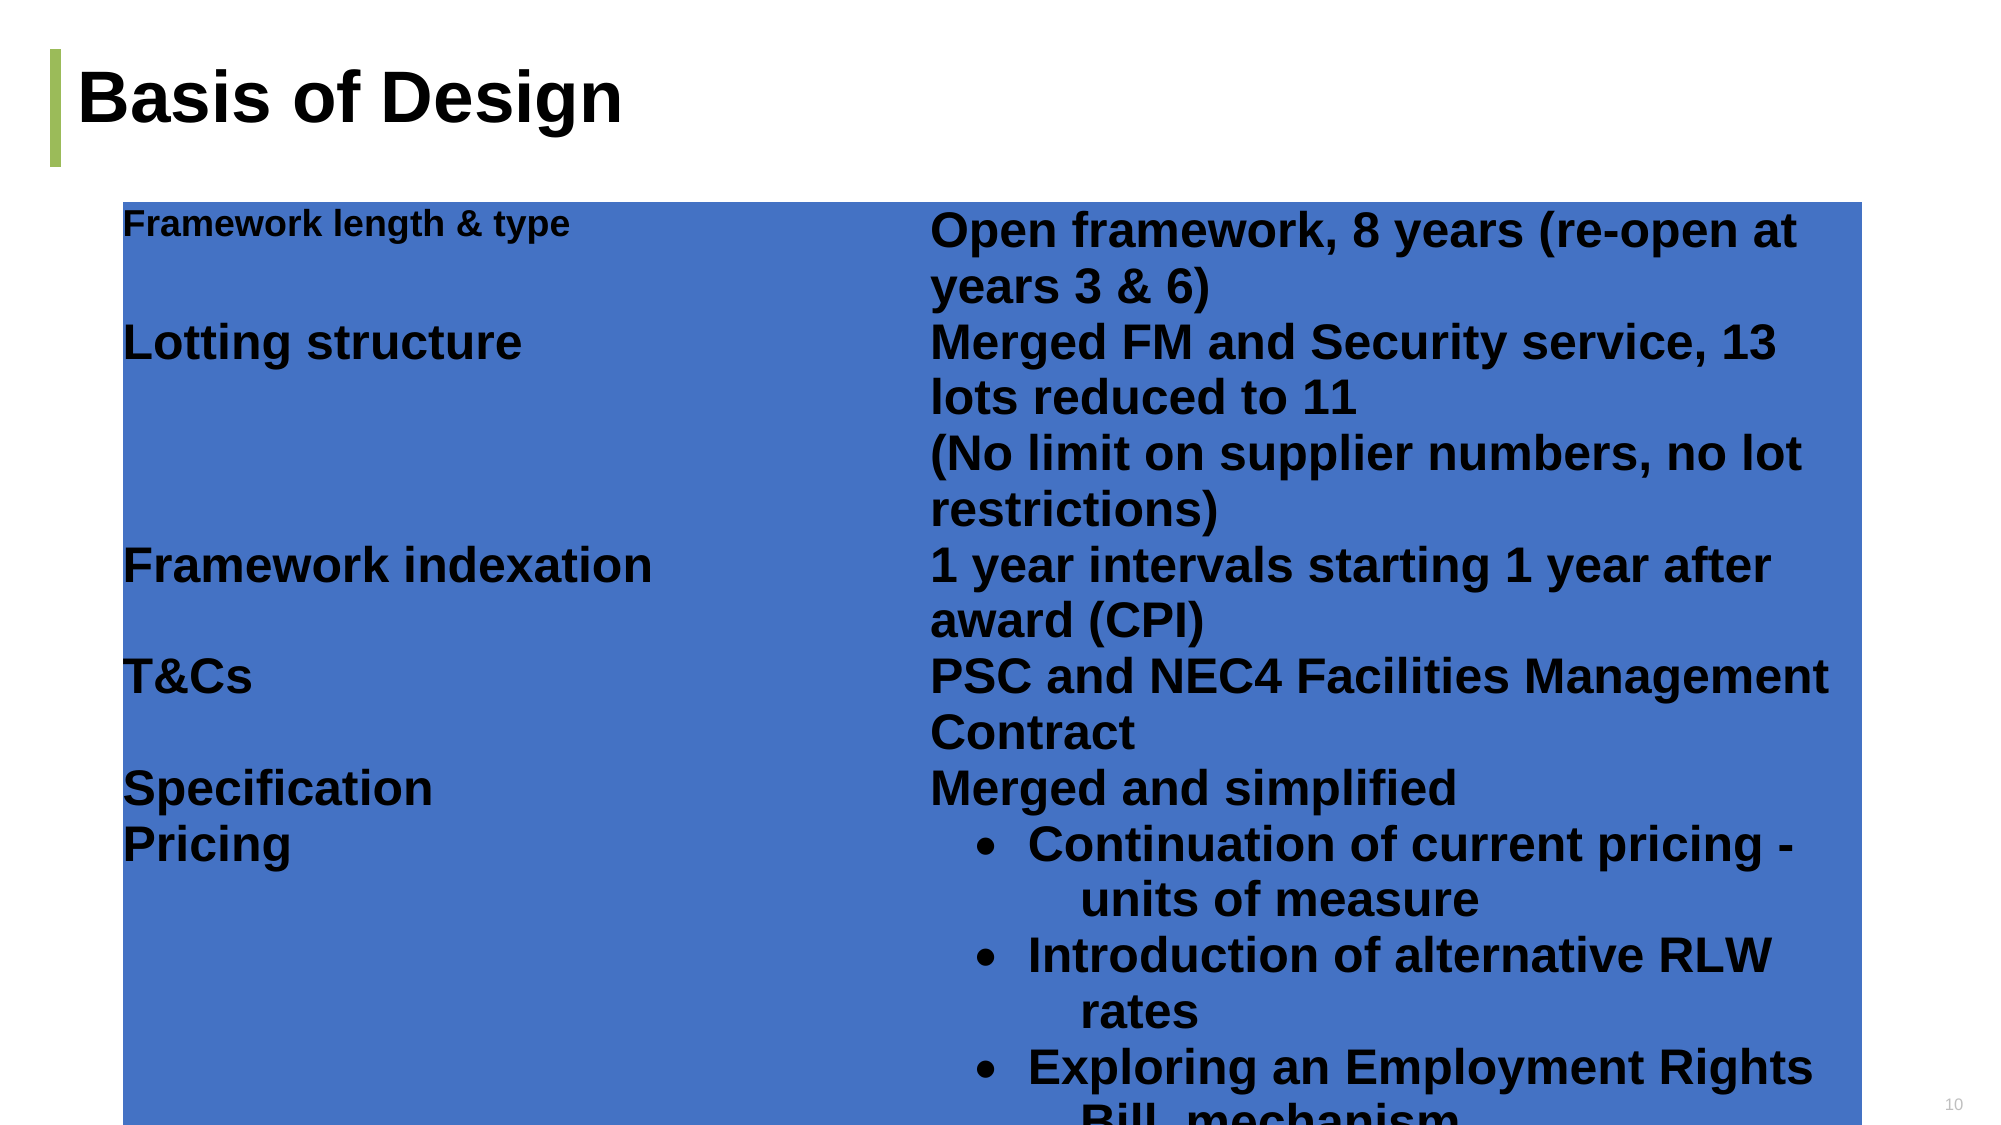

# Basis of Design
| Framework length & type | Open framework, 8 years (re-open at years 3 & 6) |
| --- | --- |
| Lotting structure | Merged FM and Security service, 13 lots reduced to 11 (No limit on supplier numbers, no lot restrictions) |
| Framework indexation | 1 year intervals starting 1 year after award (CPI) |
| T&Cs | PSC and NEC4 Facilities Management Contract |
| Specification | Merged and simplified |
| Pricing | Continuation of current pricing - units of measure Introduction of alternative RLW rates Exploring an Employment Rights Bill mechanism |
| Digital | To include FM and Security - for shortlisting and lot allocation |